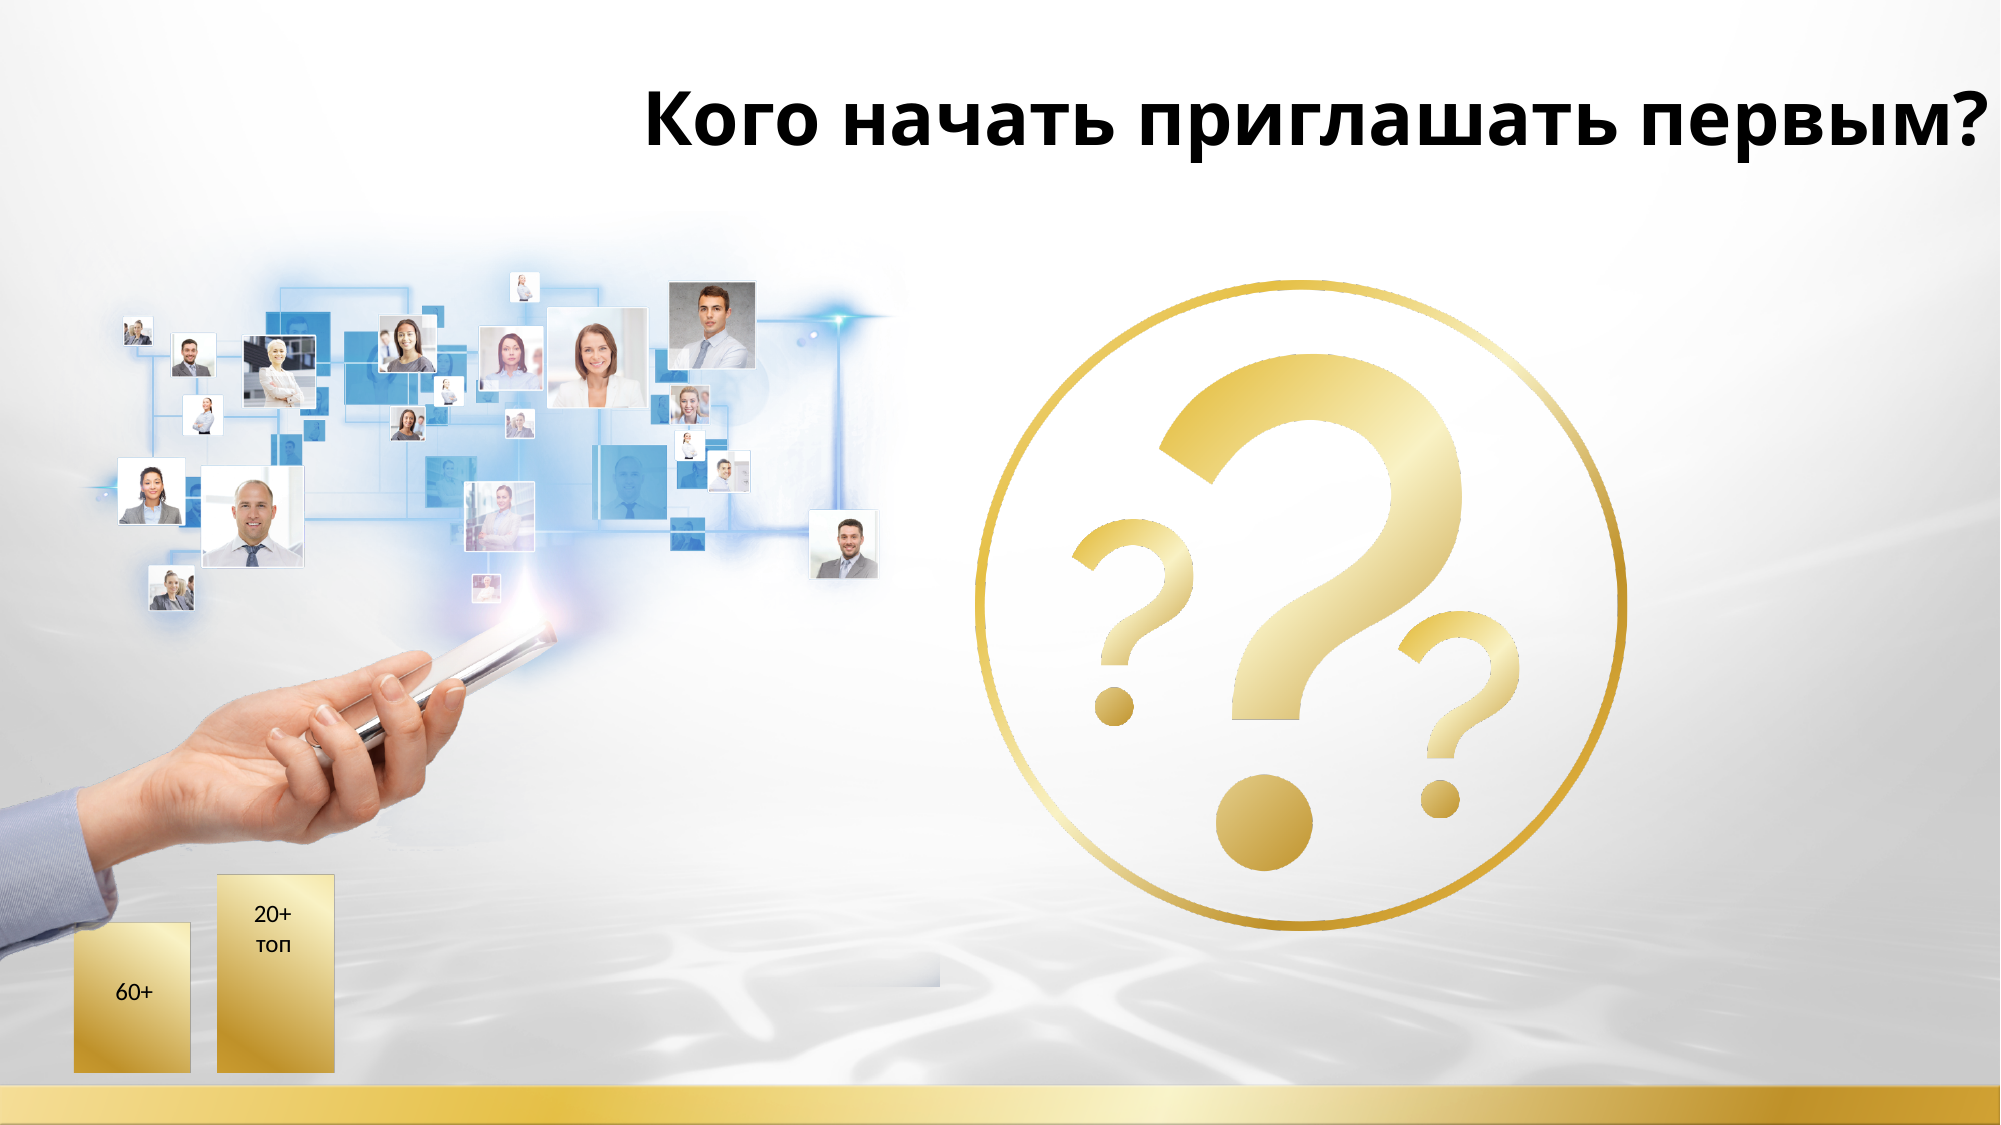

Кого начать приглашать первым?
20+
топ
60+